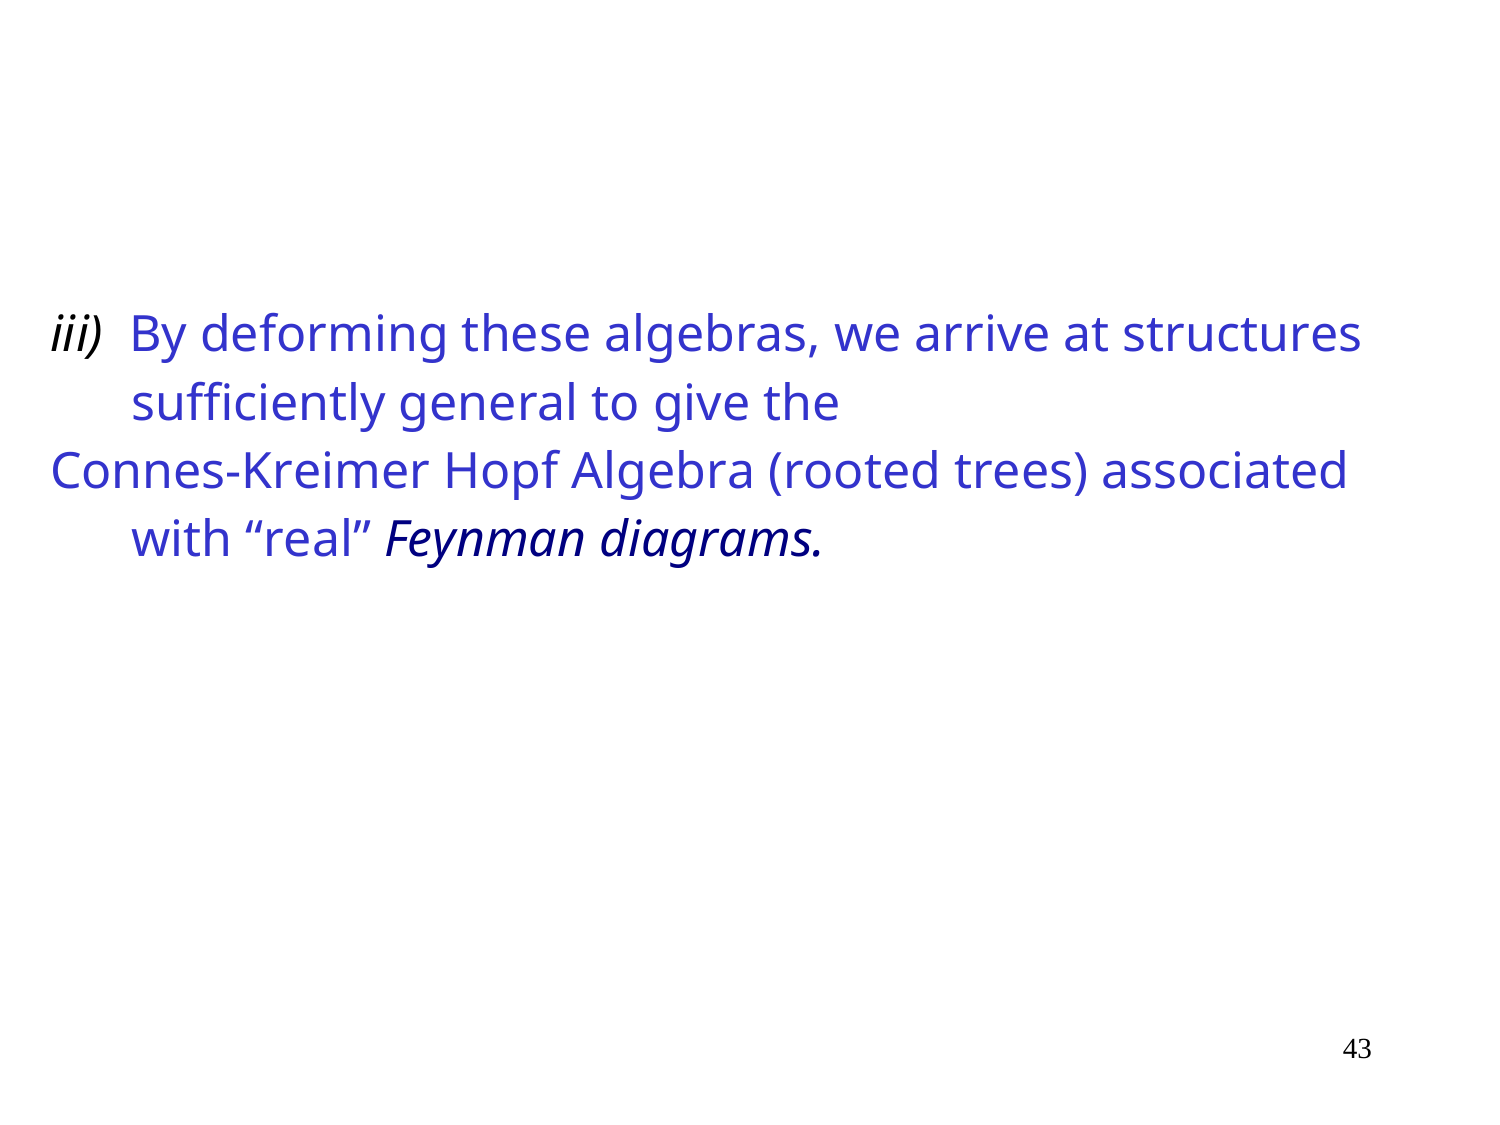

iii) By deforming these algebras, we arrive at structures sufficiently general to give the
Connes-Kreimer Hopf Algebra (rooted trees) associated with “real” Feynman diagrams.
43